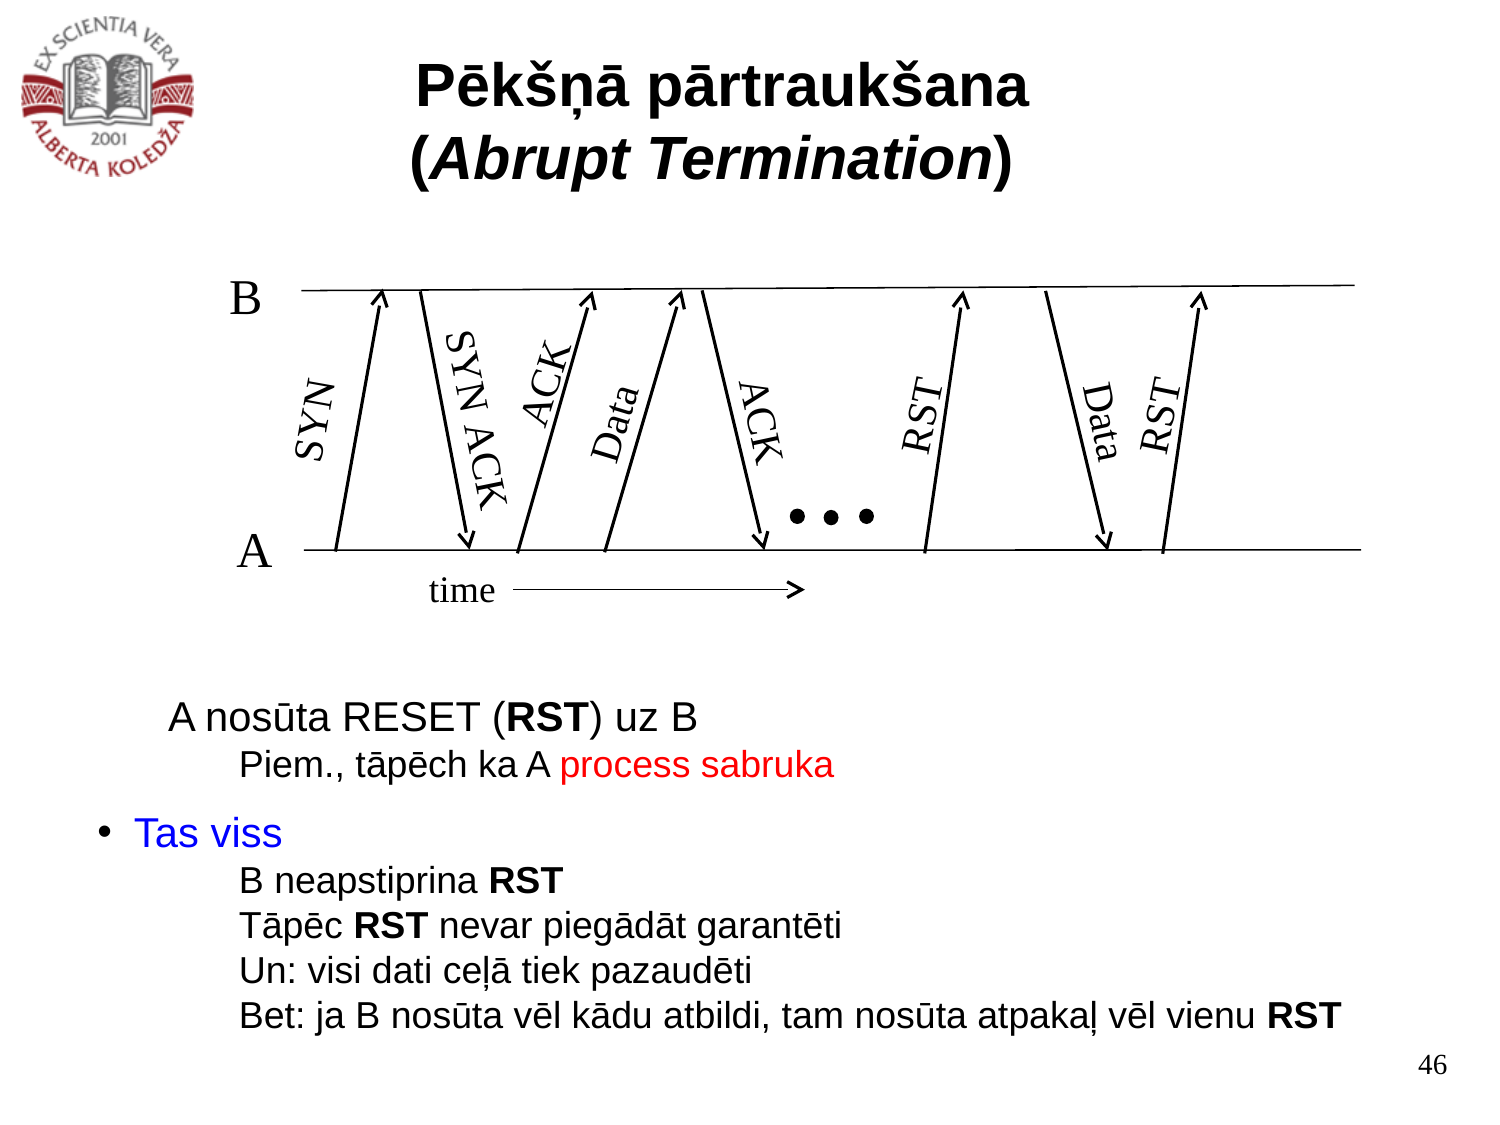

# Pēkšņā pārtraukšana (Abrupt Termination)
B
RST
RST
Data
ACK
SYN ACK
SYN
ACK
Data
A
time
A nosūta RESET (RST) uz B
Piem., tāpēch ka A process sabruka
Tas viss
B neapstiprina RST
Tāpēc RST nevar piegādāt garantēti
Un: visi dati ceļā tiek pazaudēti
Bet: ja B nosūta vēl kādu atbildi, tam nosūta atpakaļ vēl vienu RST